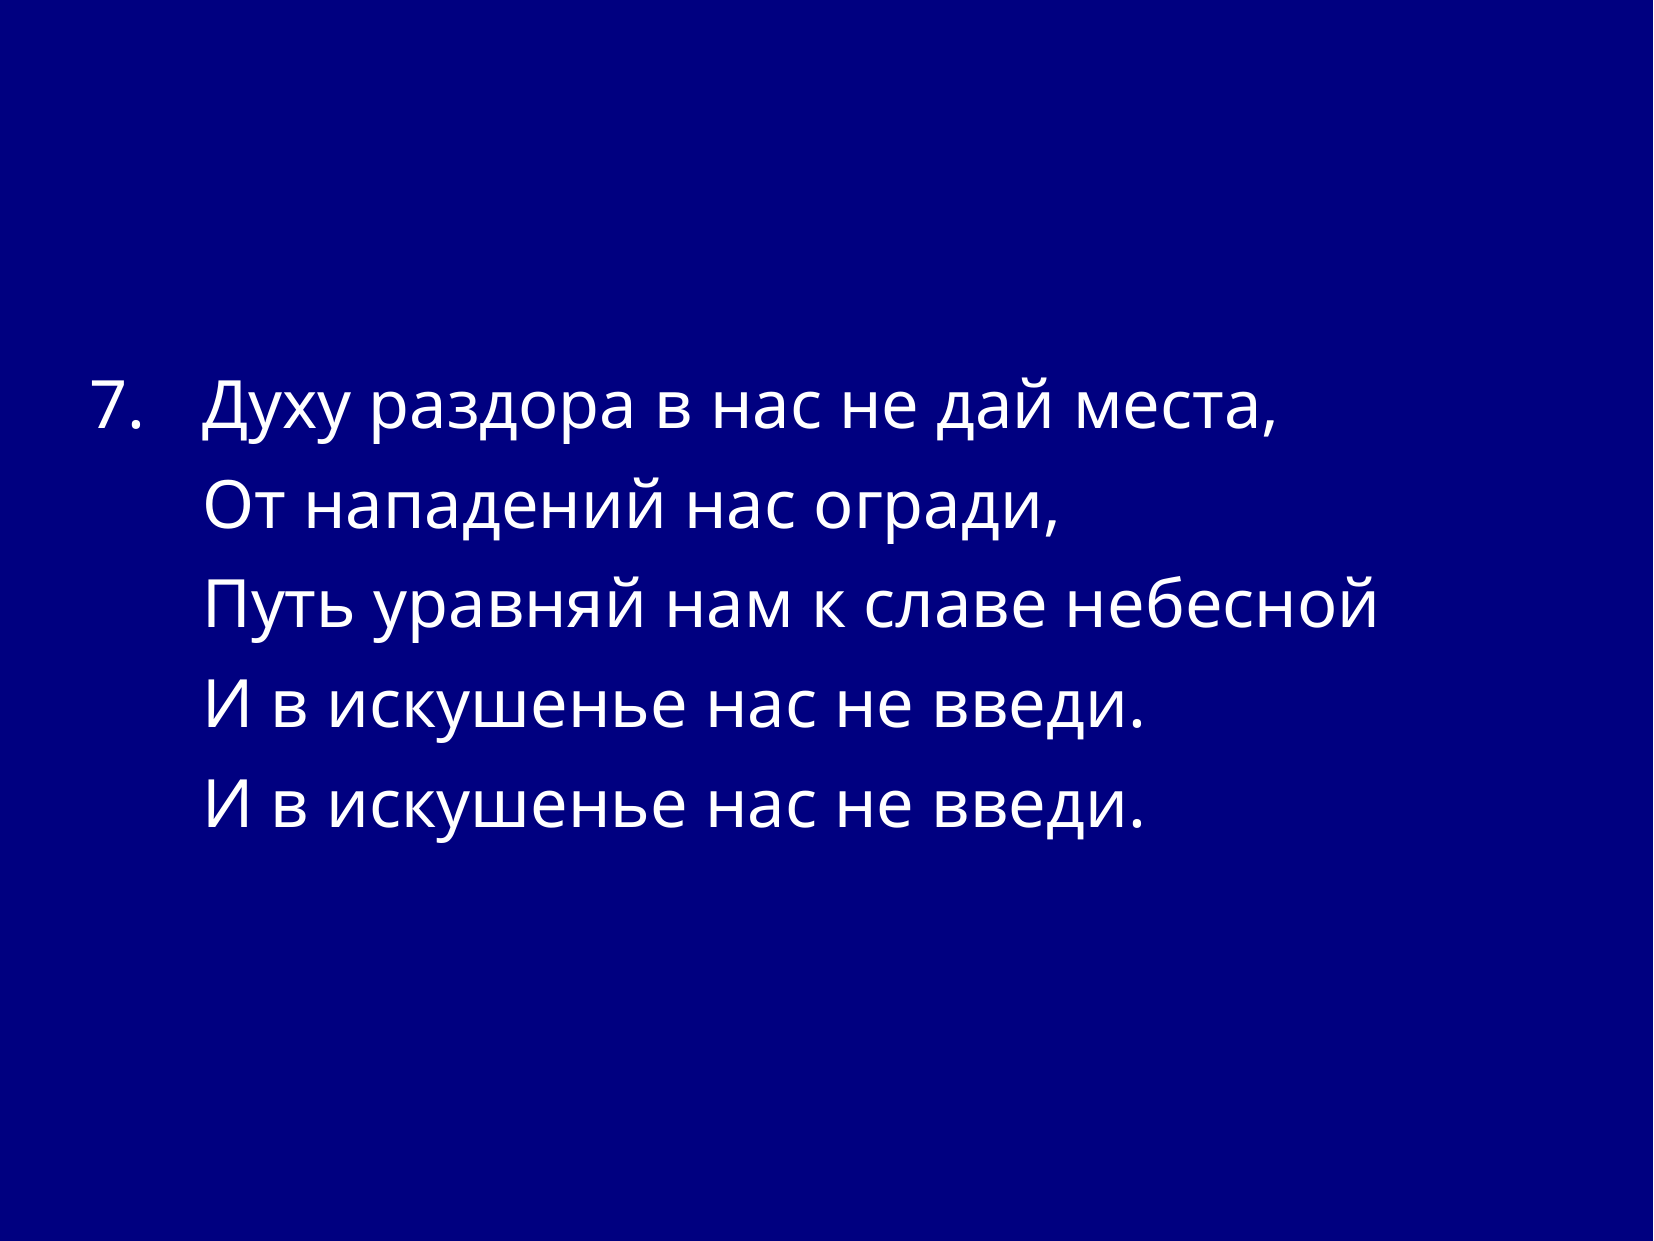

7.	Духу раздора в нас не дай места,
	От нападений нас огради,
	Путь уравняй нам к славе небесной
	И в искушенье нас не введи.
	И в искушенье нас не введи.